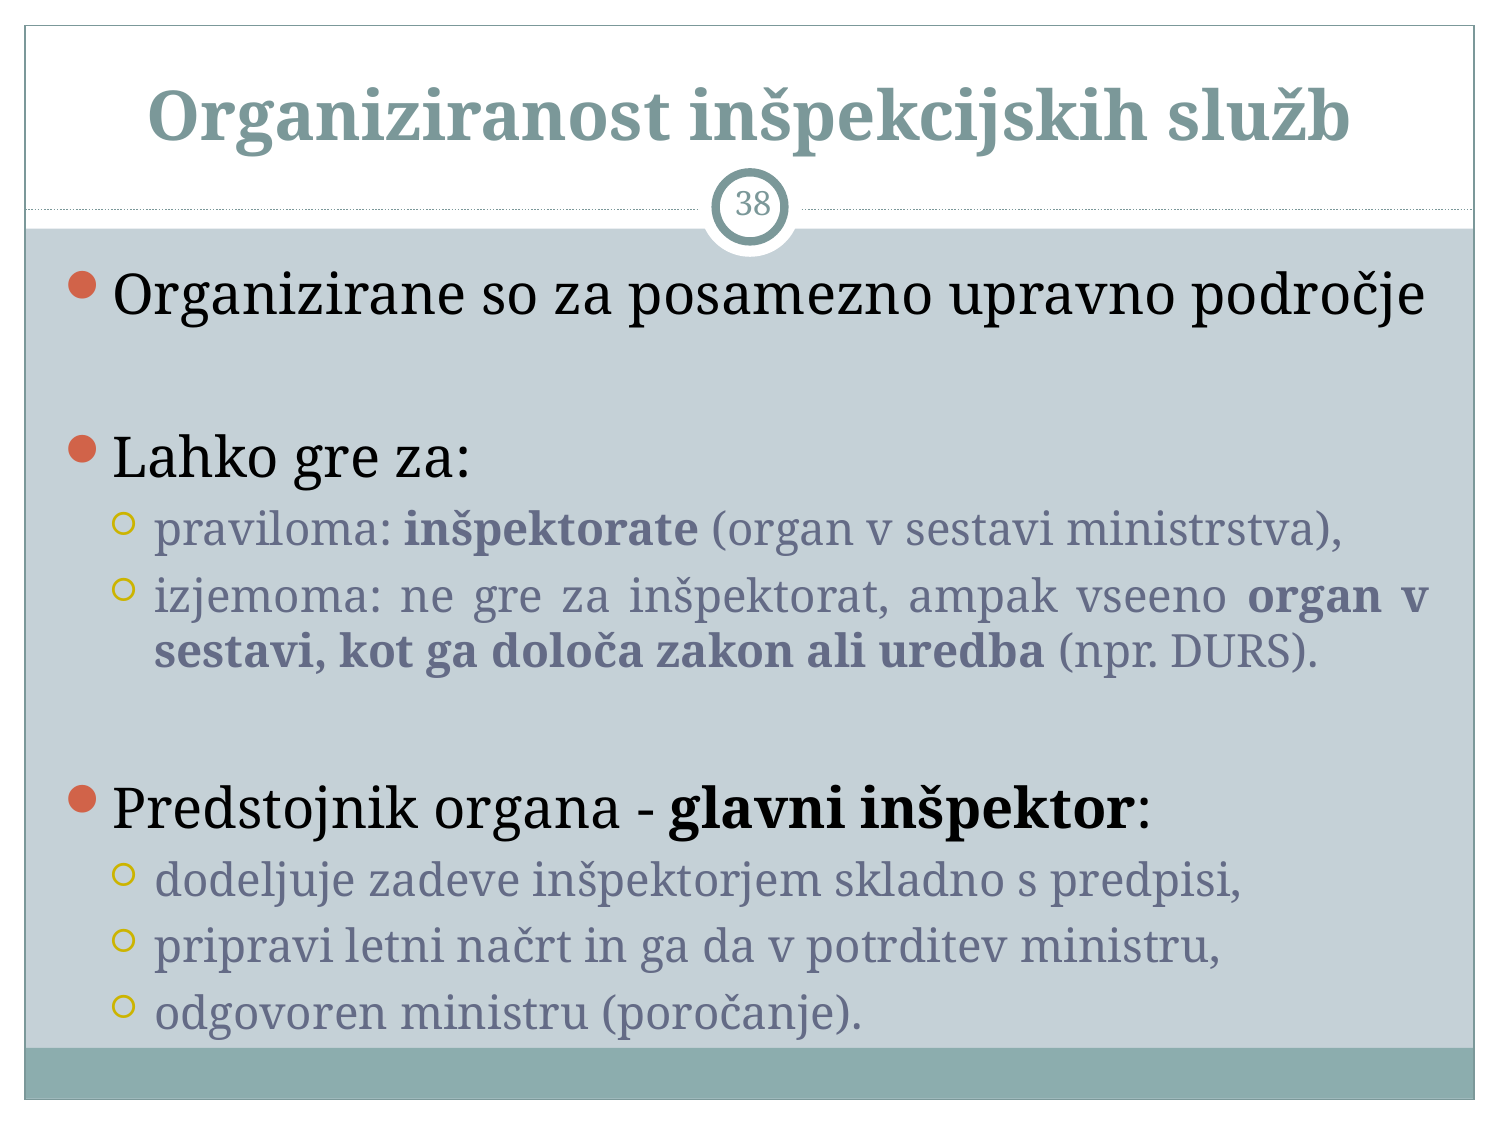

# Organiziranost inšpekcijskih služb
Organizirane so za posamezno upravno področje
Lahko gre za:
praviloma: inšpektorate (organ v sestavi ministrstva),
izjemoma: ne gre za inšpektorat, ampak vseeno organ v sestavi, kot ga določa zakon ali uredba (npr. DURS).
Predstojnik organa - glavni inšpektor:
dodeljuje zadeve inšpektorjem skladno s predpisi,
pripravi letni načrt in ga da v potrditev ministru,
odgovoren ministru (poročanje).